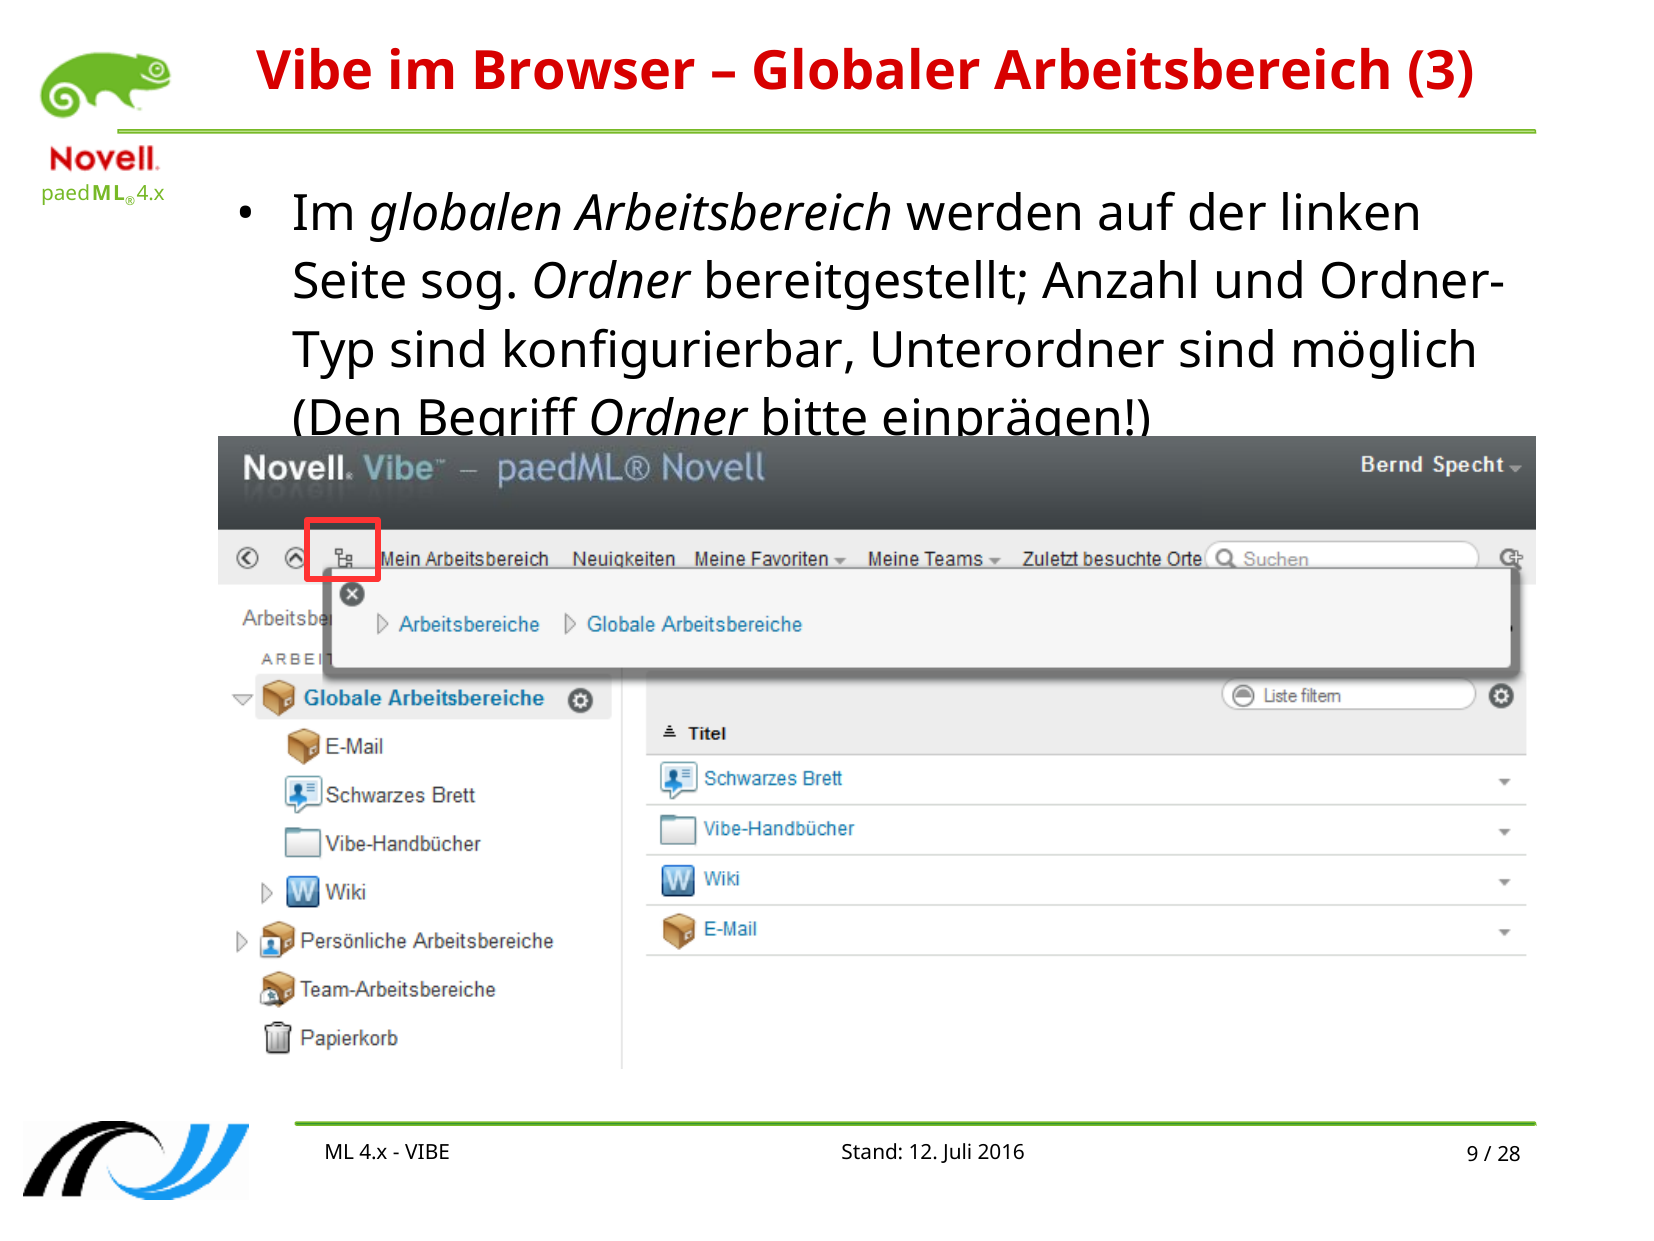

# Vibe im Browser – Globaler Arbeitsbereich (3)
Im globalen Arbeitsbereich werden auf der linken Seite sog. Ordner bereitgestellt; Anzahl und Ordner-Typ sind konfigurierbar, Unterordner sind möglich
(Den Begriff Ordner bitte einprägen!)
ML 4.x - VIBE
12. Juli 2016
9